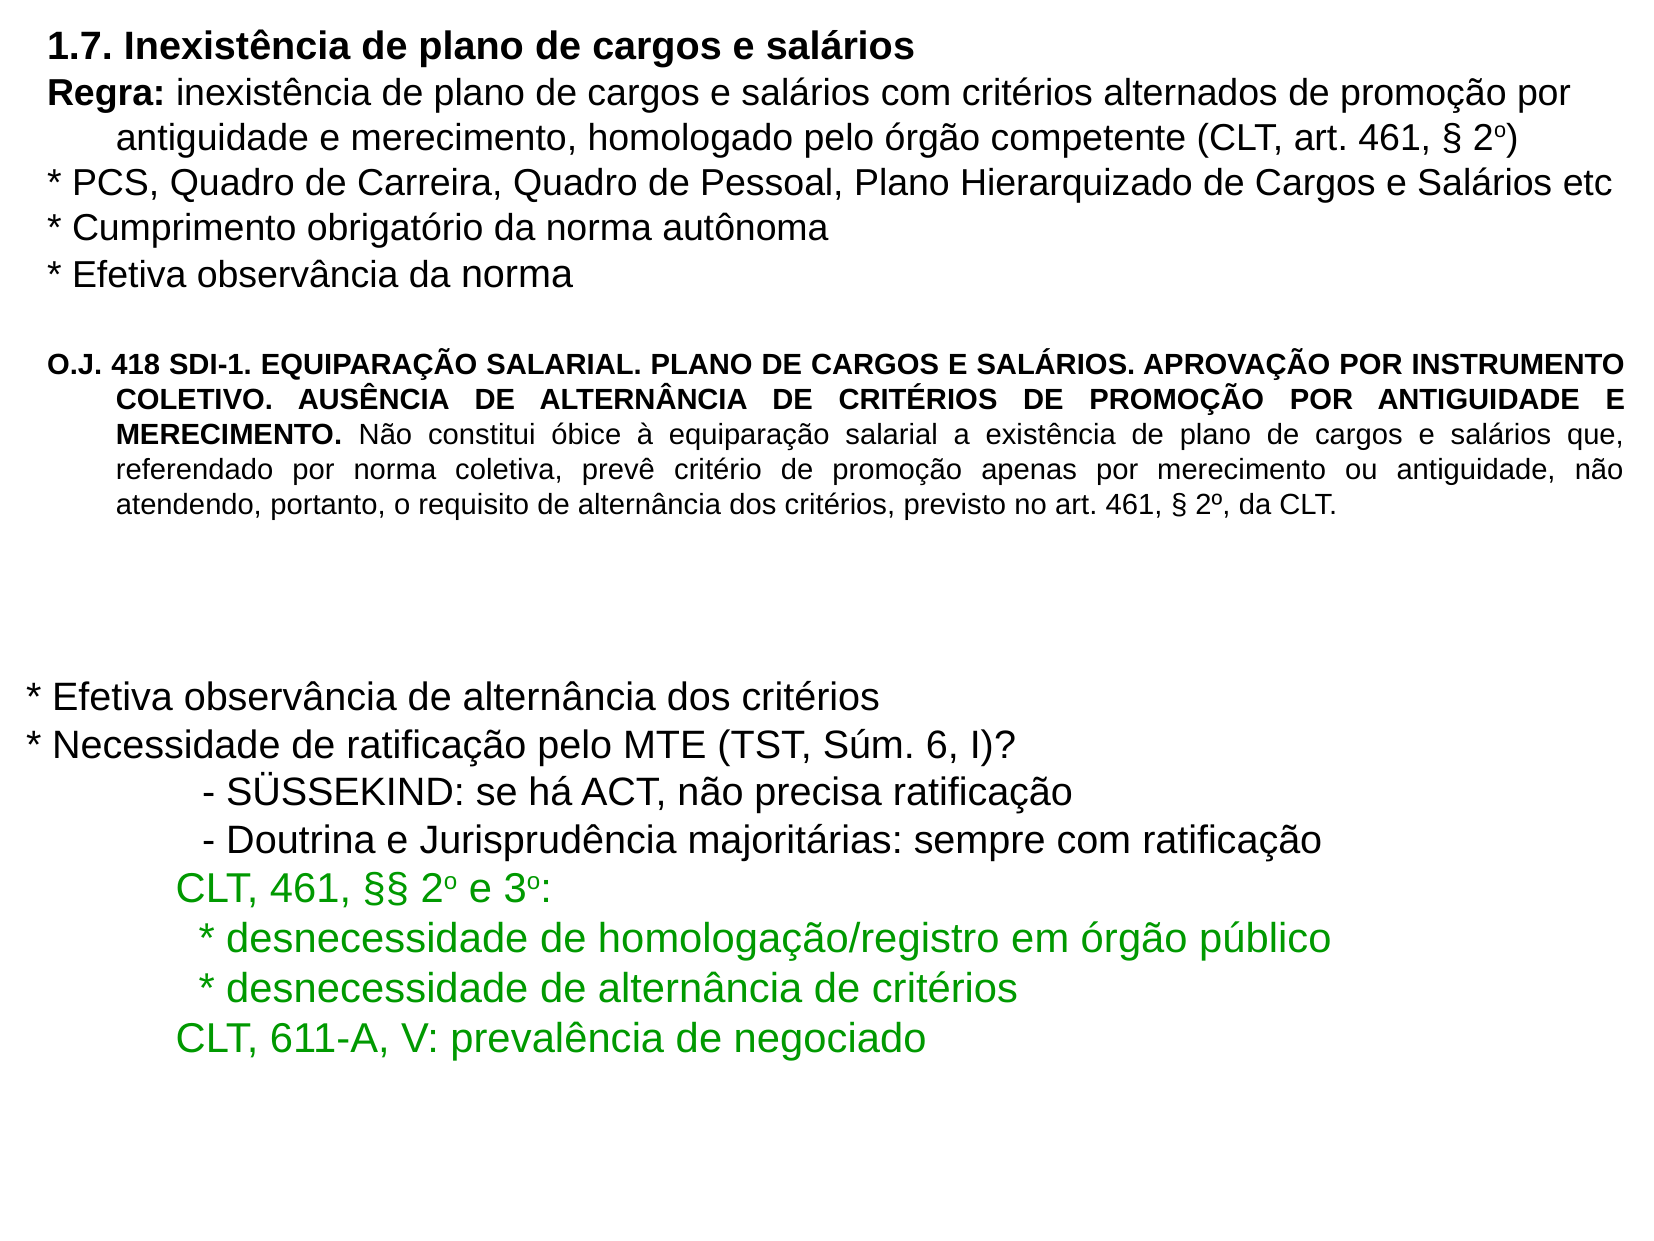

1.7. Inexistência de plano de cargos e salários
Regra: inexistência de plano de cargos e salários com critérios alternados de promoção por antiguidade e merecimento, homologado pelo órgão competente (CLT, art. 461, § 2o)
* PCS, Quadro de Carreira, Quadro de Pessoal, Plano Hierarquizado de Cargos e Salários etc
* Cumprimento obrigatório da norma autônoma
* Efetiva observância da norma
O.J. 418 SDI-1. EQUIPARAÇÃO SALARIAL. PLANO DE CARGOS E SALÁRIOS. APROVAÇÃO POR INSTRUMENTO COLETIVO. AUSÊNCIA DE ALTERNÂNCIA DE CRITÉRIOS DE PROMOÇÃO POR ANTIGUIDADE E MERECIMENTO.  Não constitui óbice à equiparação salarial a existência de plano de cargos e salários que, referendado por norma coletiva, prevê critério de promoção apenas por merecimento ou antiguidade, não atendendo, portanto, o requisito de alternância dos critérios, previsto no art. 461, § 2º, da CLT.
* Efetiva observância de alternância dos critérios
* Necessidade de ratificação pelo MTE (TST, Súm. 6, I)?
 - SÜSSEKIND: se há ACT, não precisa ratificação
 - Doutrina e Jurisprudência majoritárias: sempre com ratificação
 CLT, 461, §§ 2o e 3o:
 * desnecessidade de homologação/registro em órgão público
 * desnecessidade de alternância de critérios
 CLT, 611-A, V: prevalência de negociado